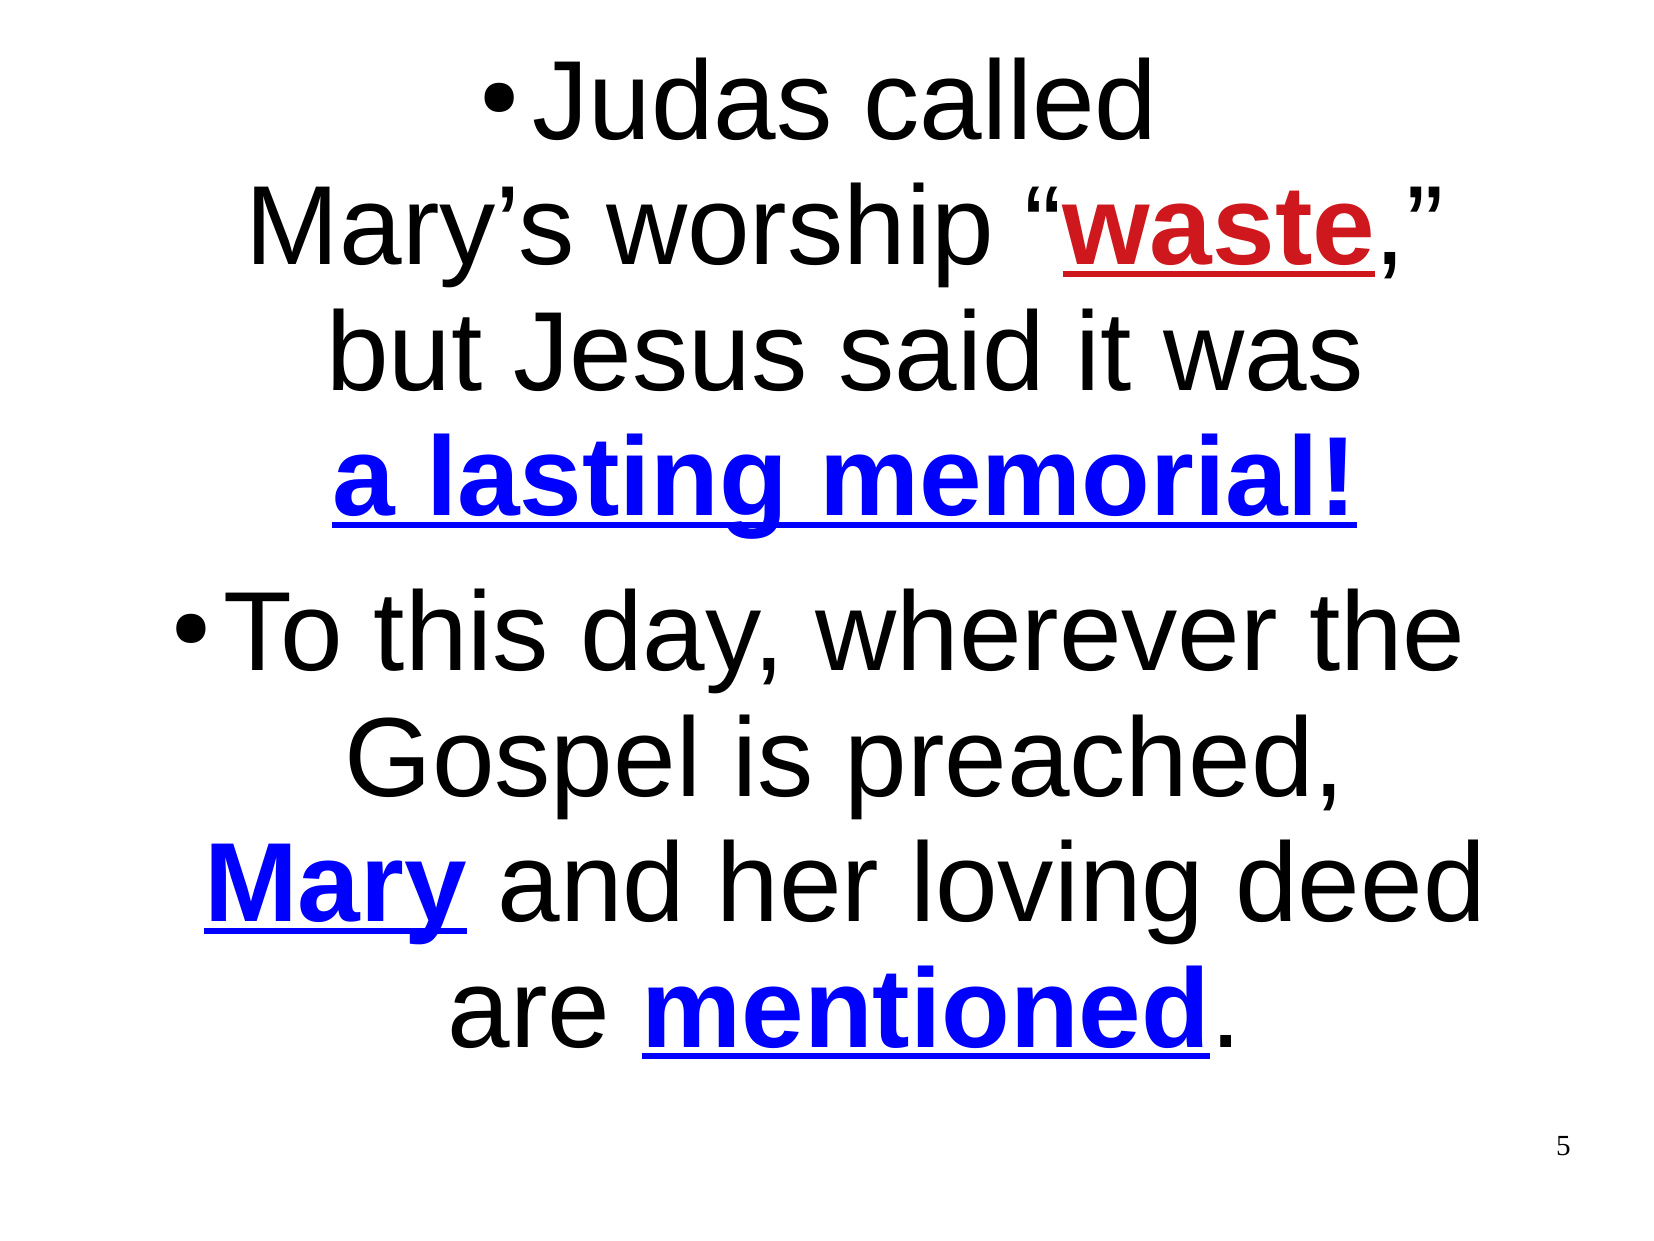

# Judas called Mary’s worship “waste,” but Jesus said it was a lasting memorial!
To this day, wherever the
Gospel is preached,
Mary and her loving deed
are mentioned.
5